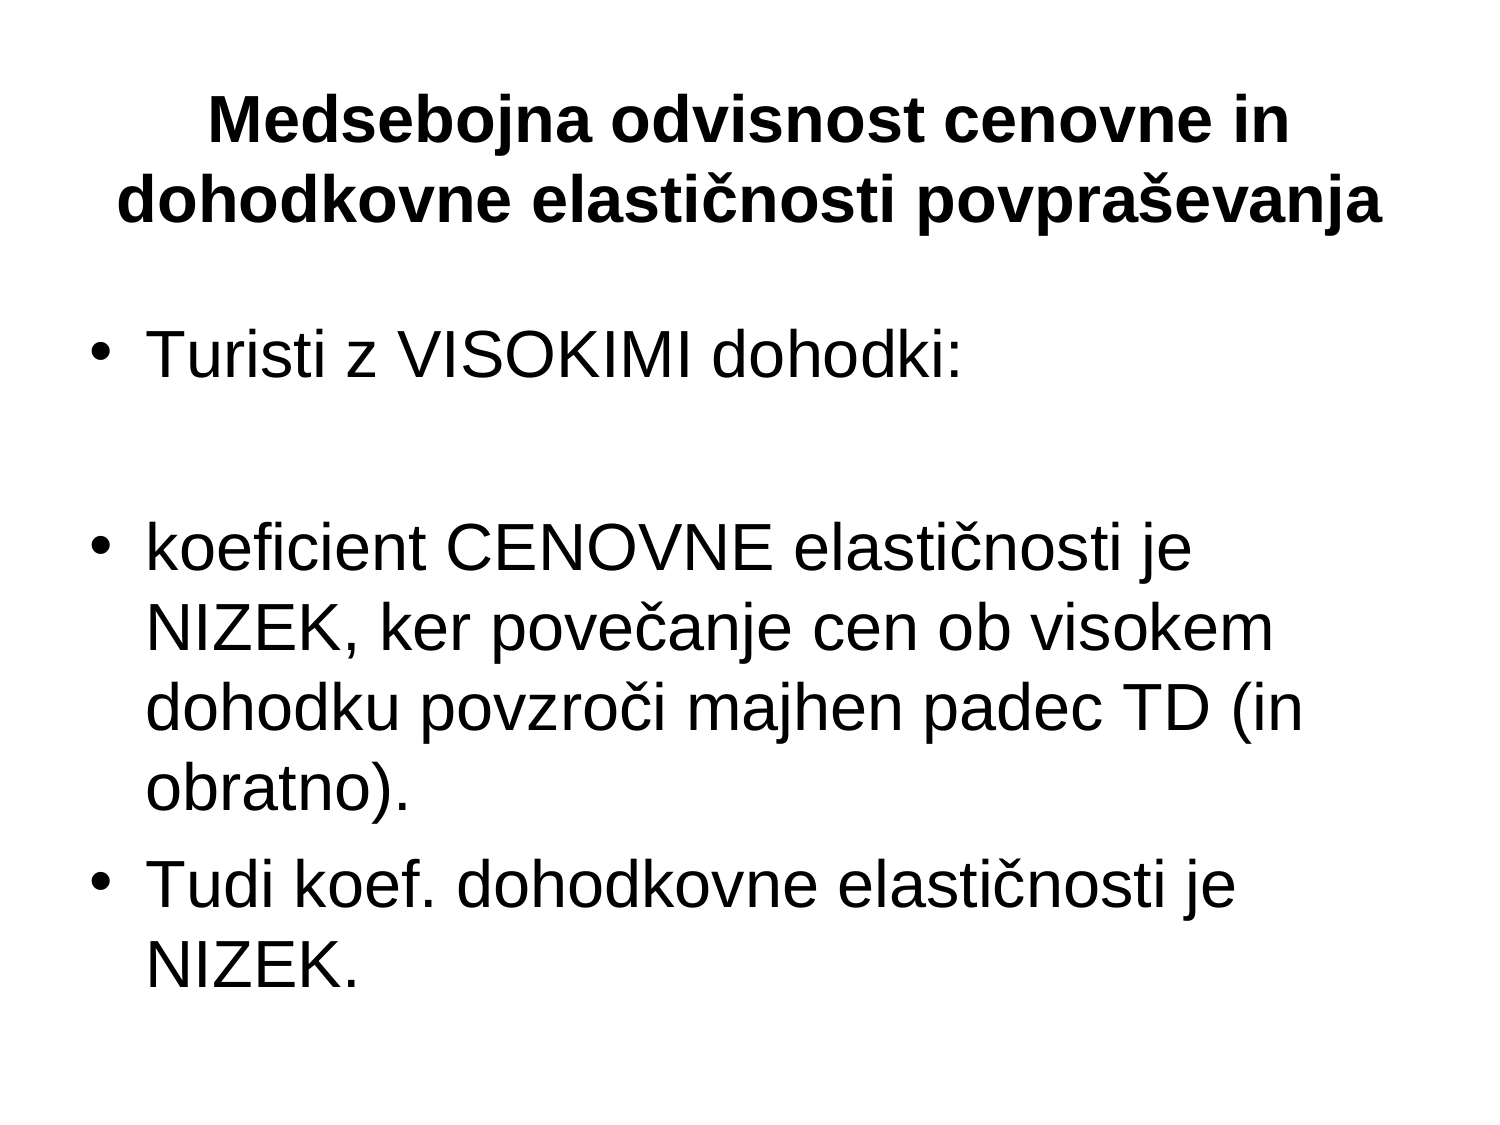

# Medsebojna odvisnost cenovne in dohodkovne elastičnosti povpraševanja
Turisti z VISOKIMI dohodki:
koeficient CENOVNE elastičnosti je NIZEK, ker povečanje cen ob visokem dohodku povzroči majhen padec TD (in obratno).
Tudi koef. dohodkovne elastičnosti je NIZEK.